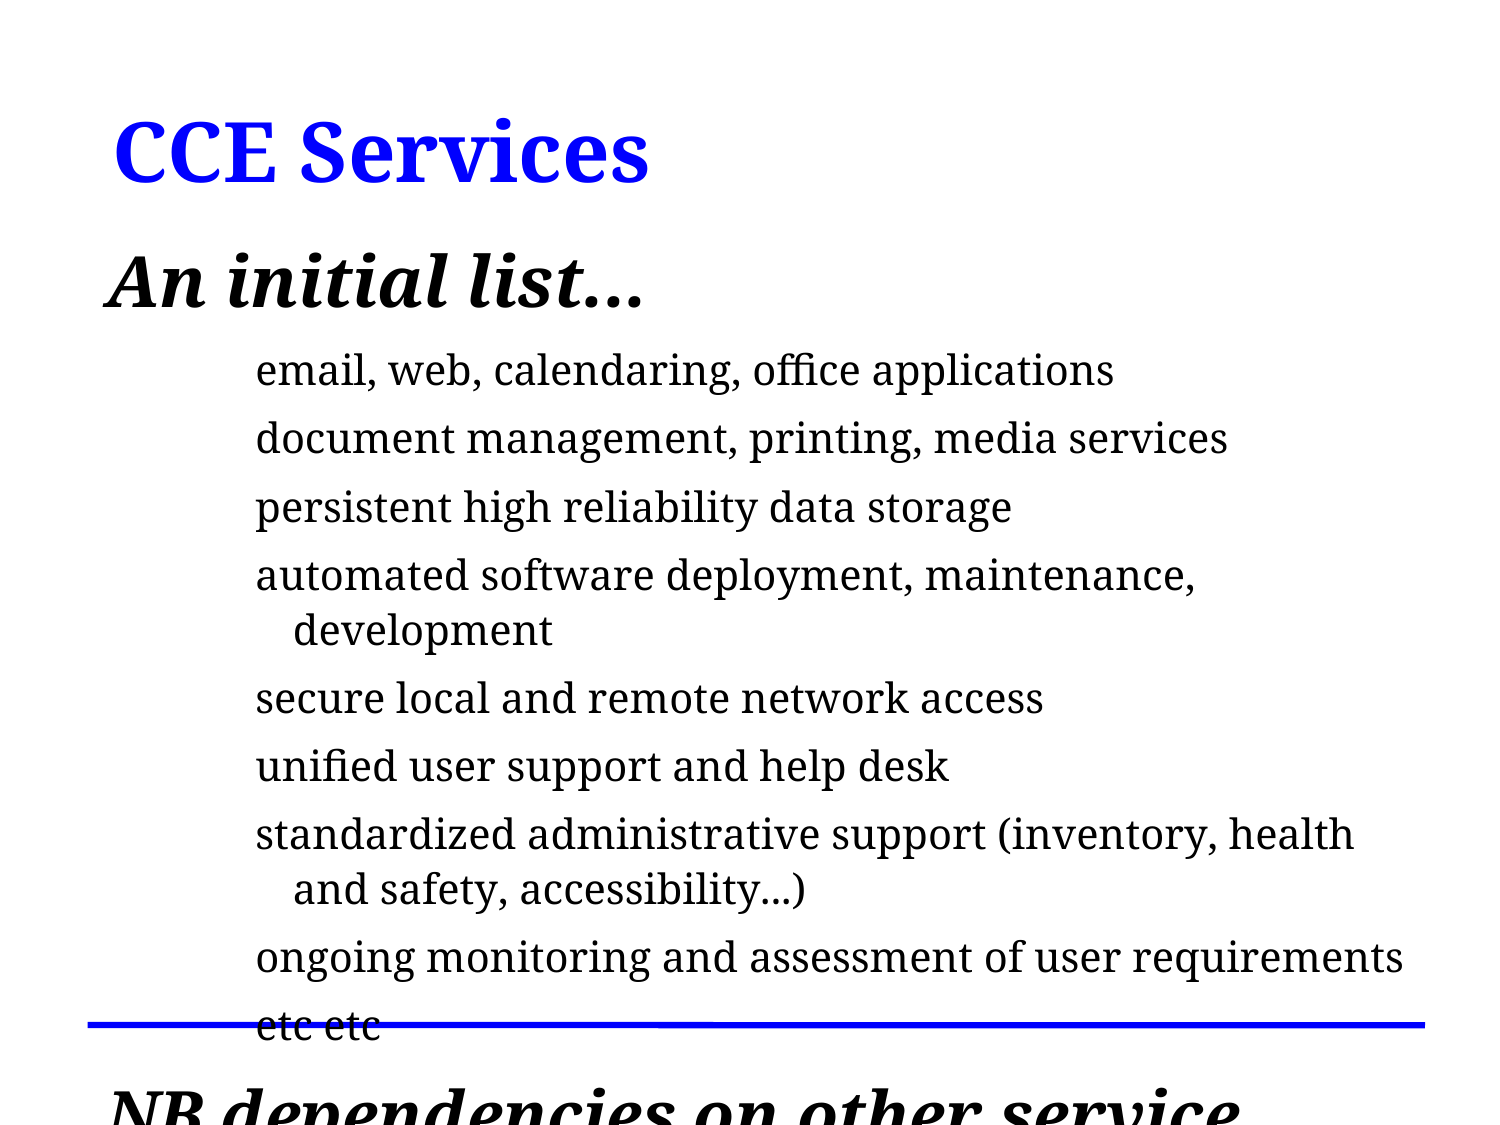

# CCE Services
An initial list...
email, web, calendaring, office applications
document management, printing, media services
persistent high reliability data storage
automated software deployment, maintenance, development
secure local and remote network access
unified user support and help desk
standardized administrative support (inventory, health and safety, accessibility...)
ongoing monitoring and assessment of user requirements
etc etc
NB dependencies on other service providers